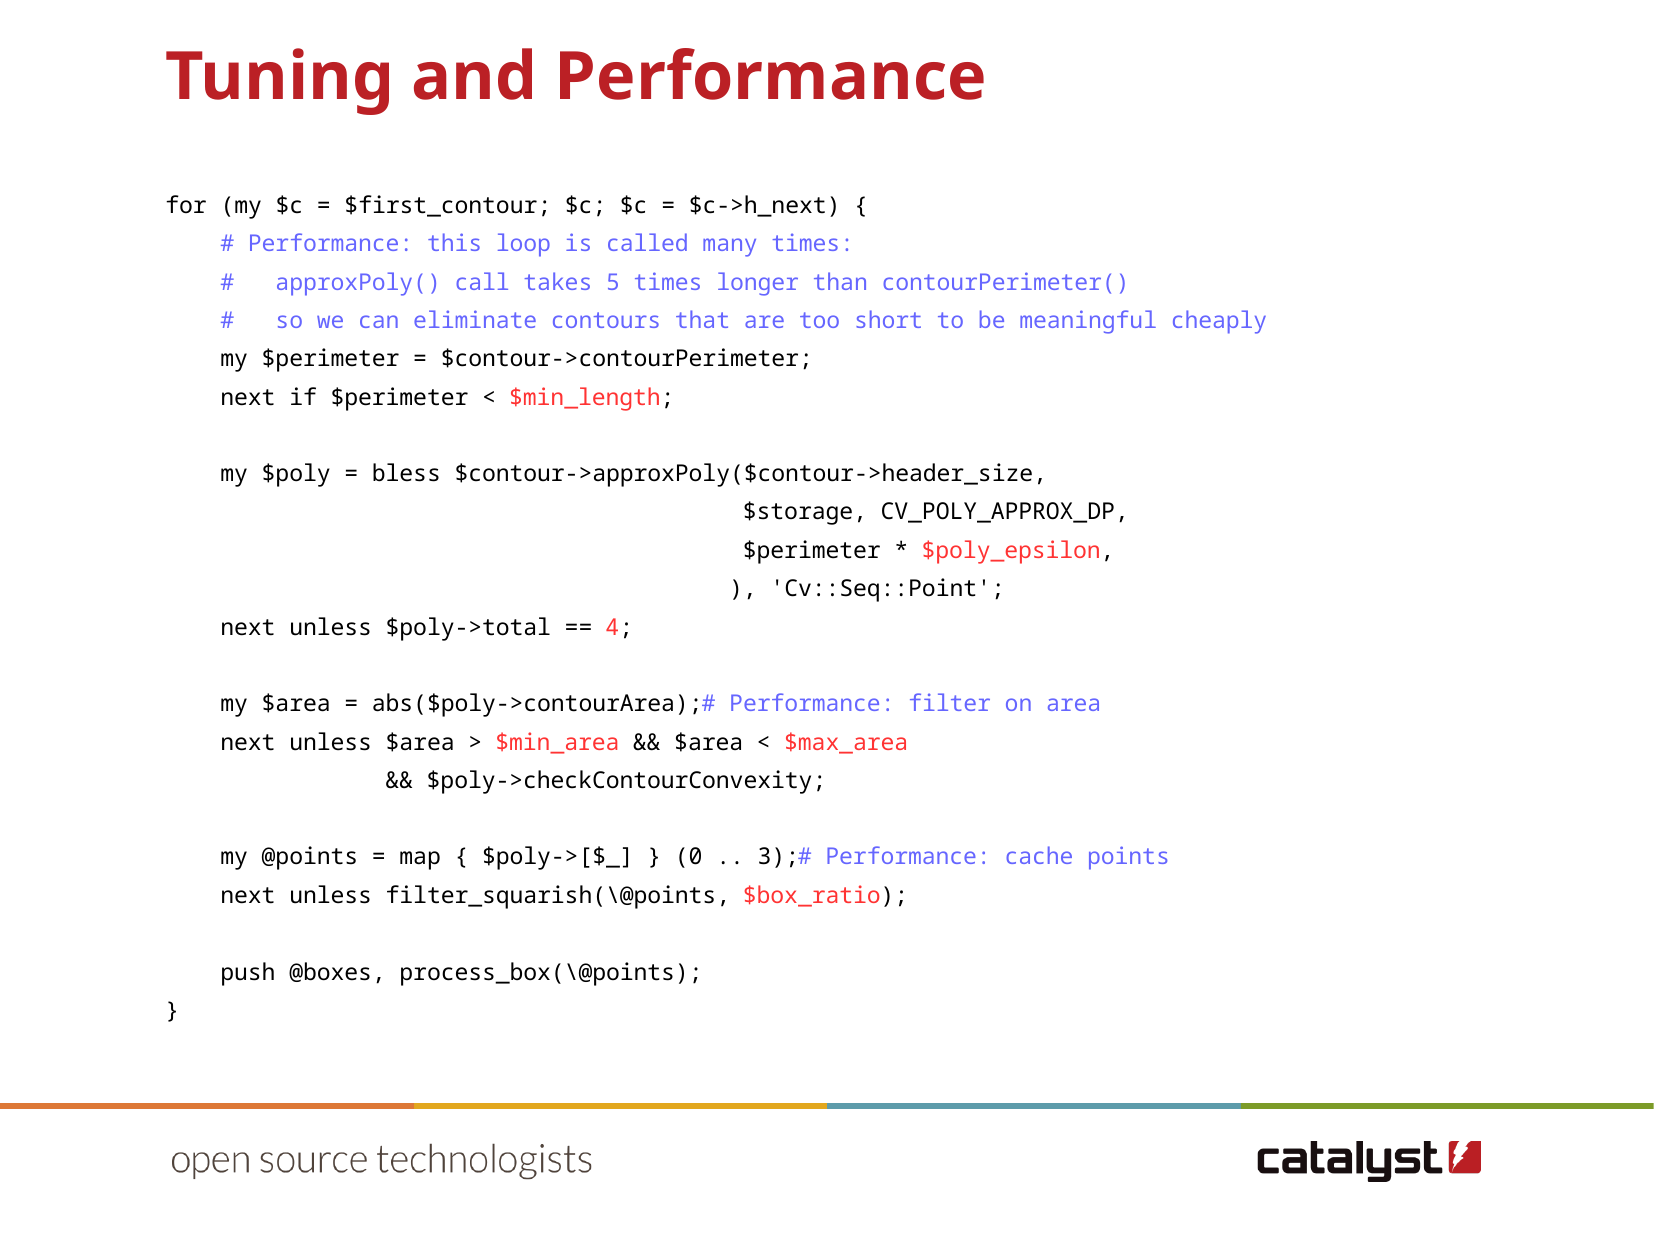

# Tuning and Performance
for (my $c = $first_contour; $c; $c = $c->h_next) {
 # Performance: this loop is called many times:
 # approxPoly() call takes 5 times longer than contourPerimeter()
 # so we can eliminate contours that are too short to be meaningful cheaply
 my $perimeter = $contour->contourPerimeter;
 next if $perimeter < $min_length;
 my $poly = bless $contour->approxPoly($contour->header_size,
 $storage, CV_POLY_APPROX_DP,
 $perimeter * $poly_epsilon,
 ), 'Cv::Seq::Point';
 next unless $poly->total == 4;
 my $area = abs($poly->contourArea);# Performance: filter on area
 next unless $area > $min_area && $area < $max_area
 && $poly->checkContourConvexity;
 my @points = map { $poly->[$_] } (0 .. 3);# Performance: cache points
 next unless filter_squarish(\@points, $box_ratio);
 push @boxes, process_box(\@points);
}